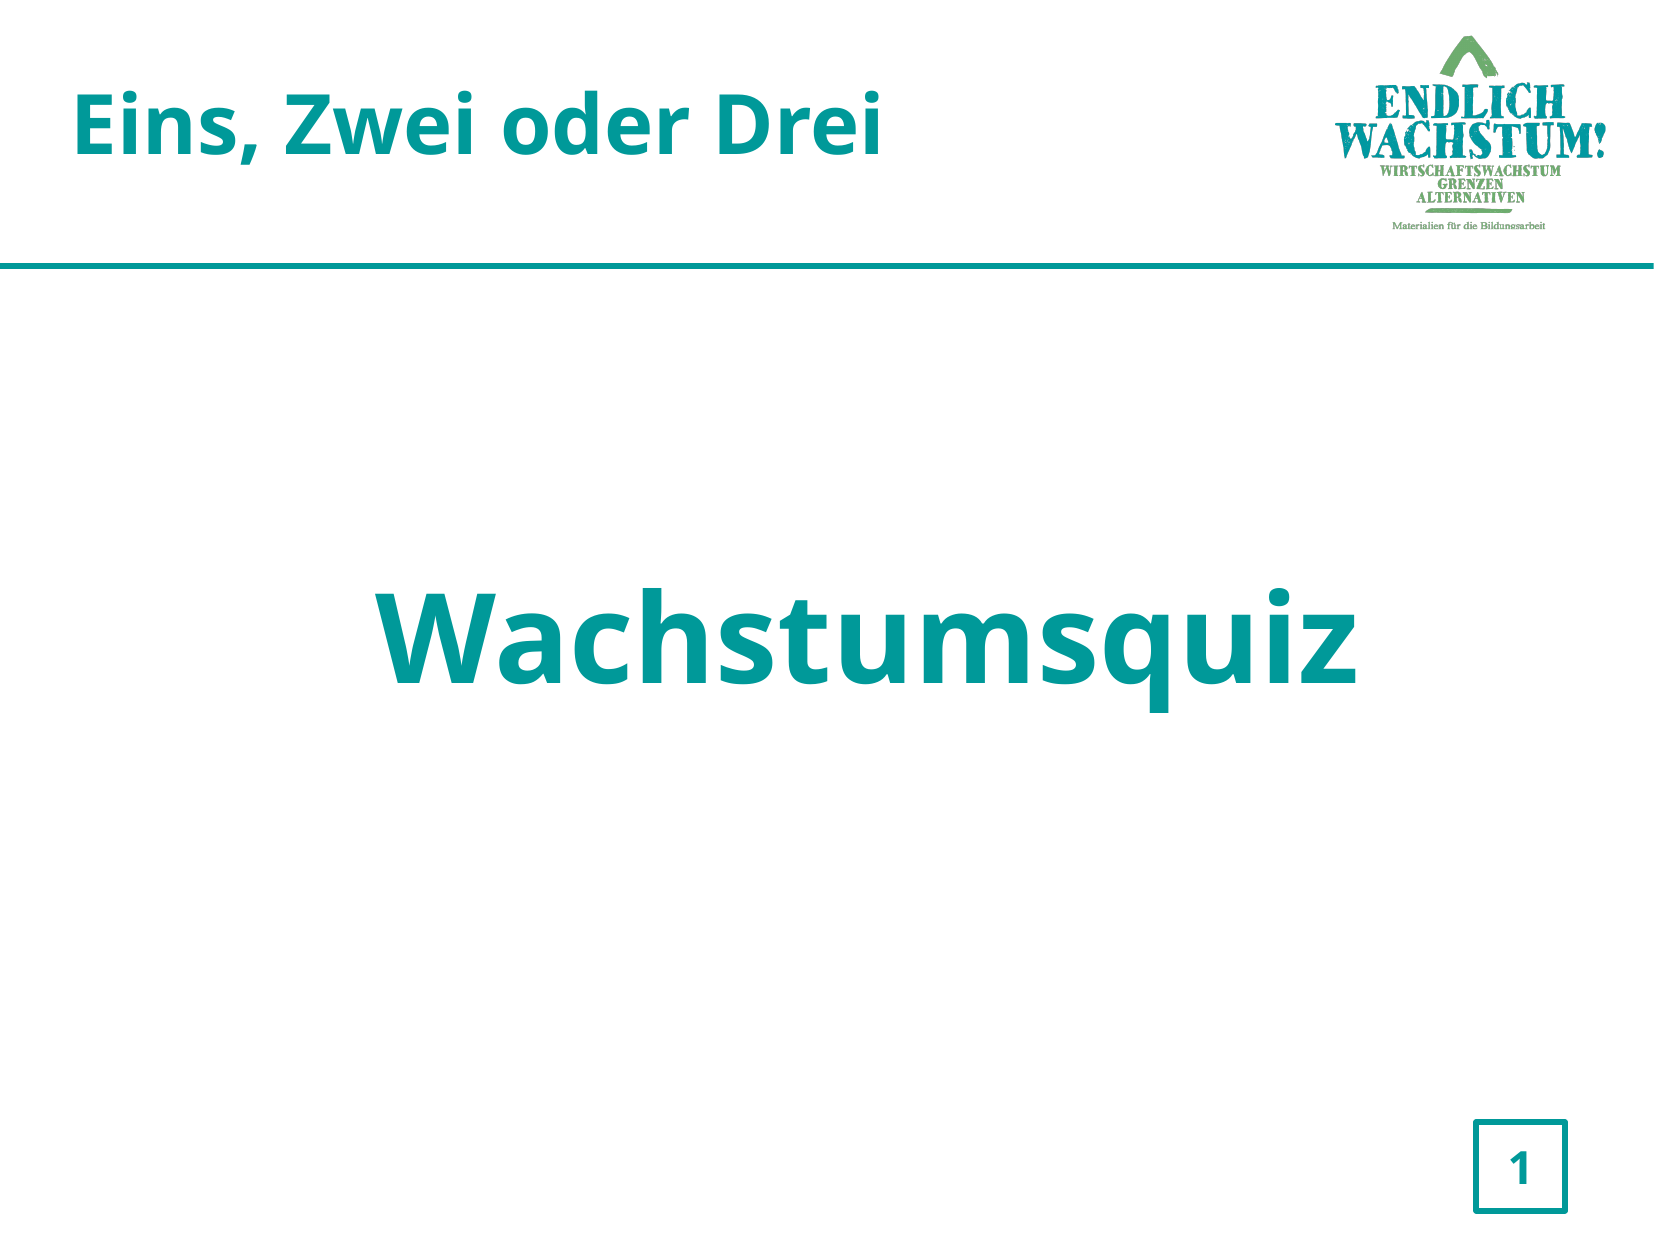

# Eins, Zwei oder Drei
Wachstumsquiz
1